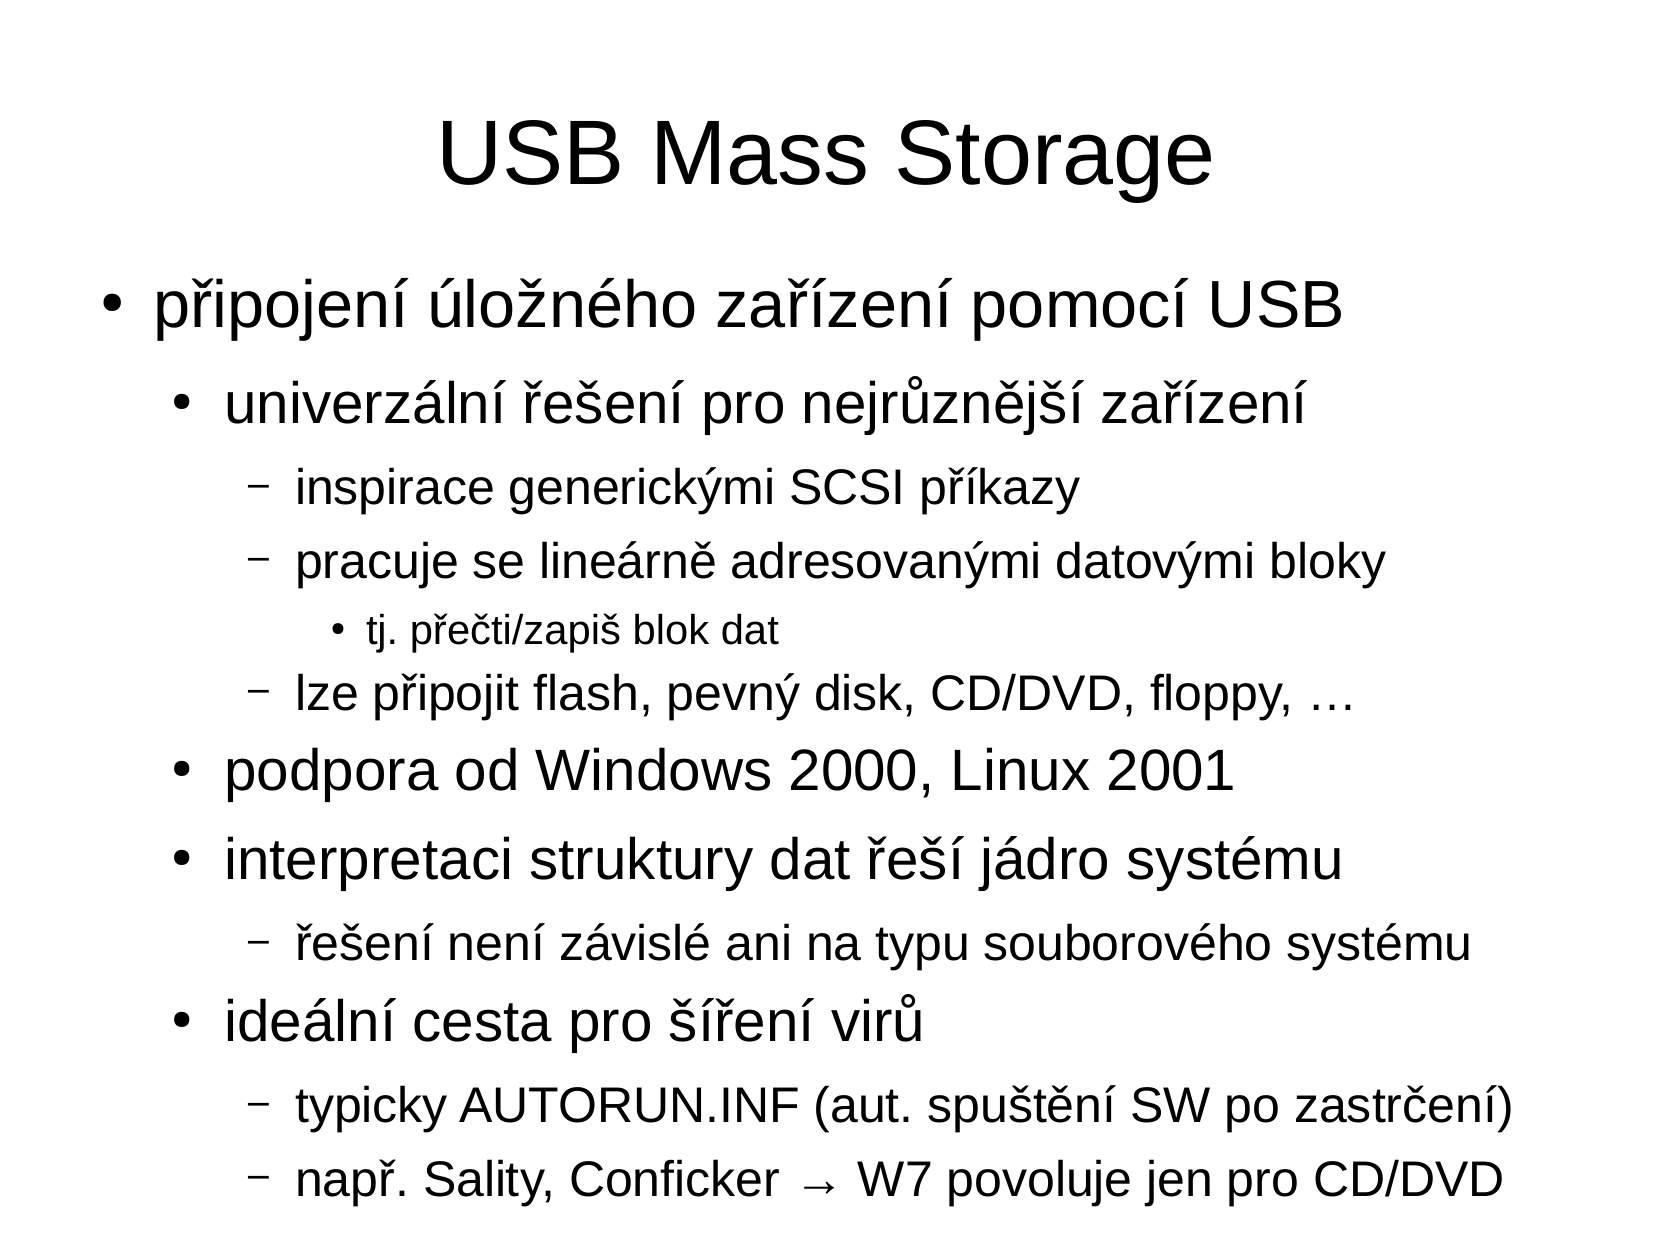

# USB Mass Storage
připojení úložného zařízení pomocí USB
univerzální řešení pro nejrůznější zařízení
inspirace generickými SCSI příkazy
pracuje se lineárně adresovanými datovými bloky
tj. přečti/zapiš blok dat
lze připojit flash, pevný disk, CD/DVD, floppy, …
podpora od Windows 2000, Linux 2001
interpretaci struktury dat řeší jádro systému
řešení není závislé ani na typu souborového systému
ideální cesta pro šíření virů
typicky AUTORUN.INF (aut. spuštění SW po zastrčení)
např. Sality, Conficker → W7 povoluje jen pro CD/DVD